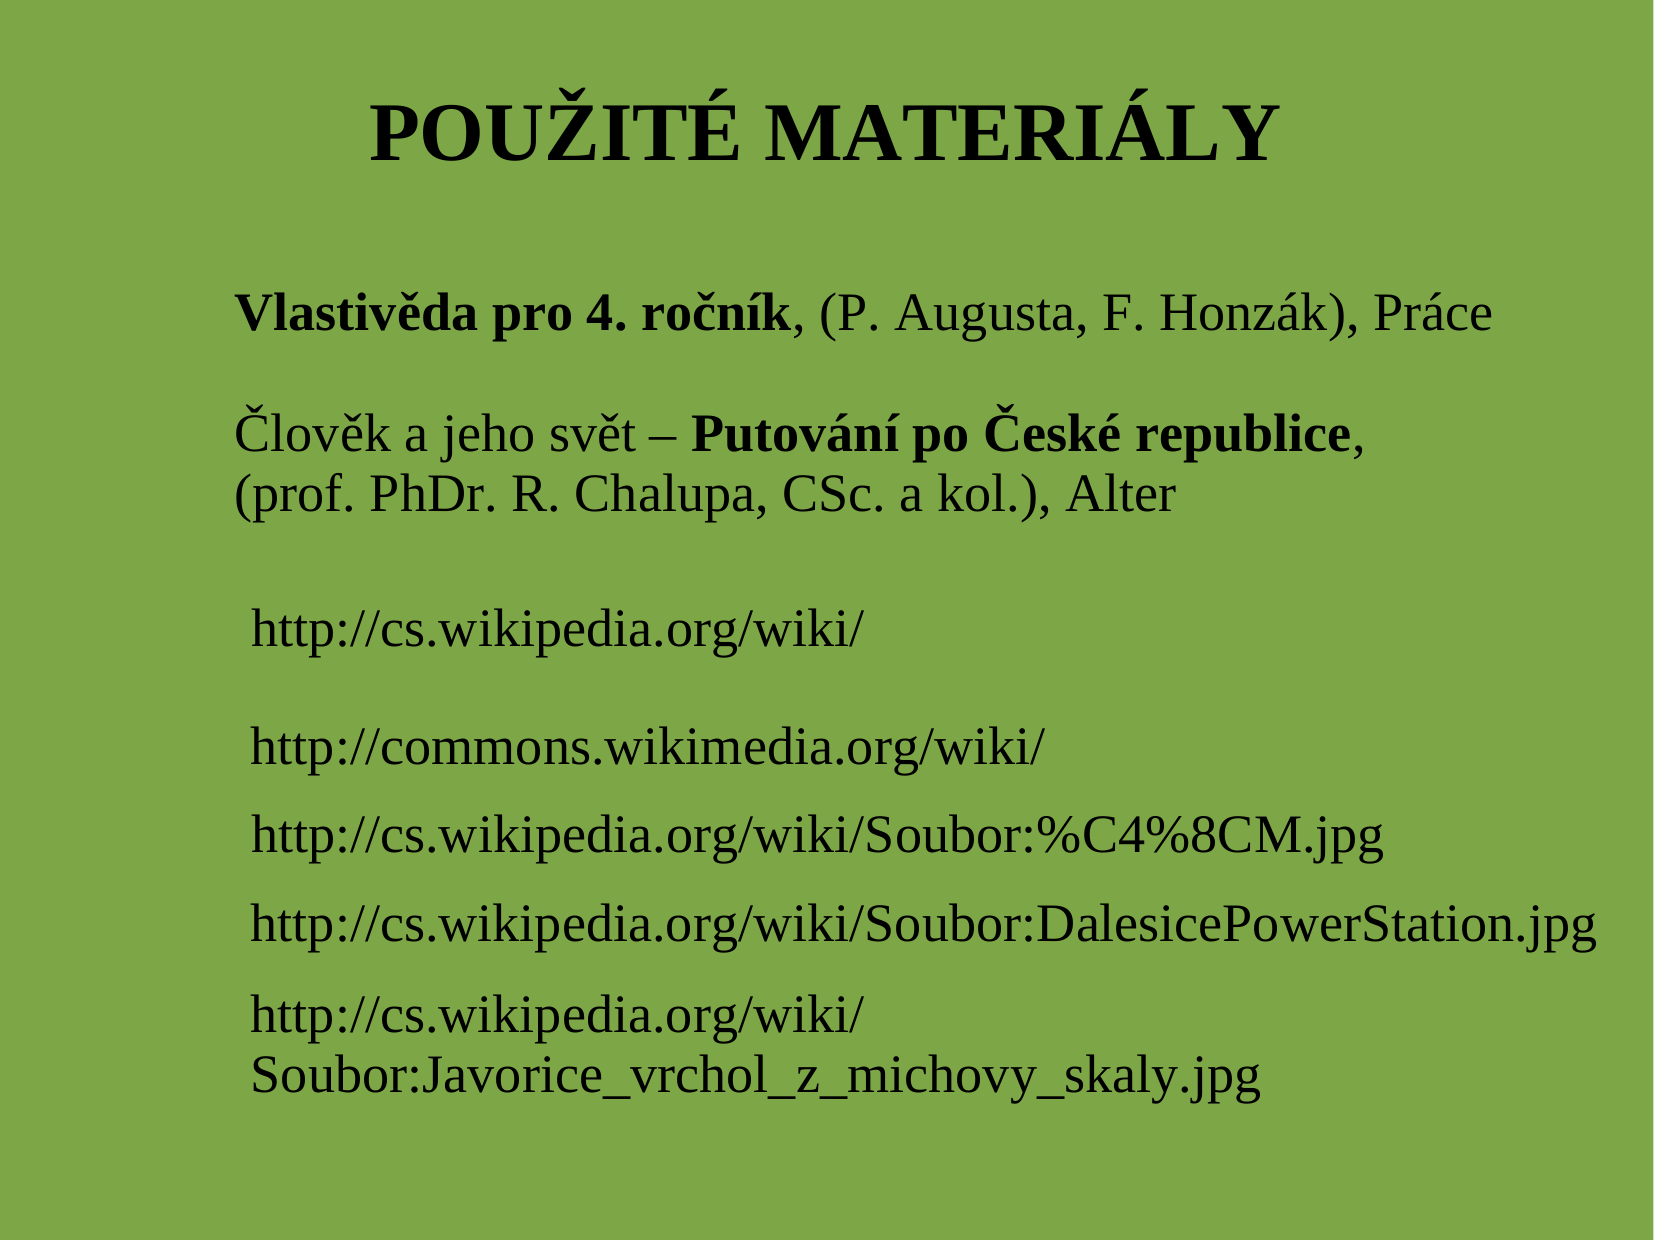

POUŽITÉ MATERIÁLY
Vlastivěda pro 4. ročník, (P. Augusta, F. Honzák), Práce
Člověk a jeho svět – Putování po České republice,
(prof. PhDr. R. Chalupa, CSc. a kol.), Alter
http://cs.wikipedia.org/wiki/
http://commons.wikimedia.org/wiki/
http://cs.wikipedia.org/wiki/Soubor:%C4%8CM.jpg
http://cs.wikipedia.org/wiki/Soubor:DalesicePowerStation.jpg
http://cs.wikipedia.org/wiki/Soubor:Javorice_vrchol_z_michovy_skaly.jpg